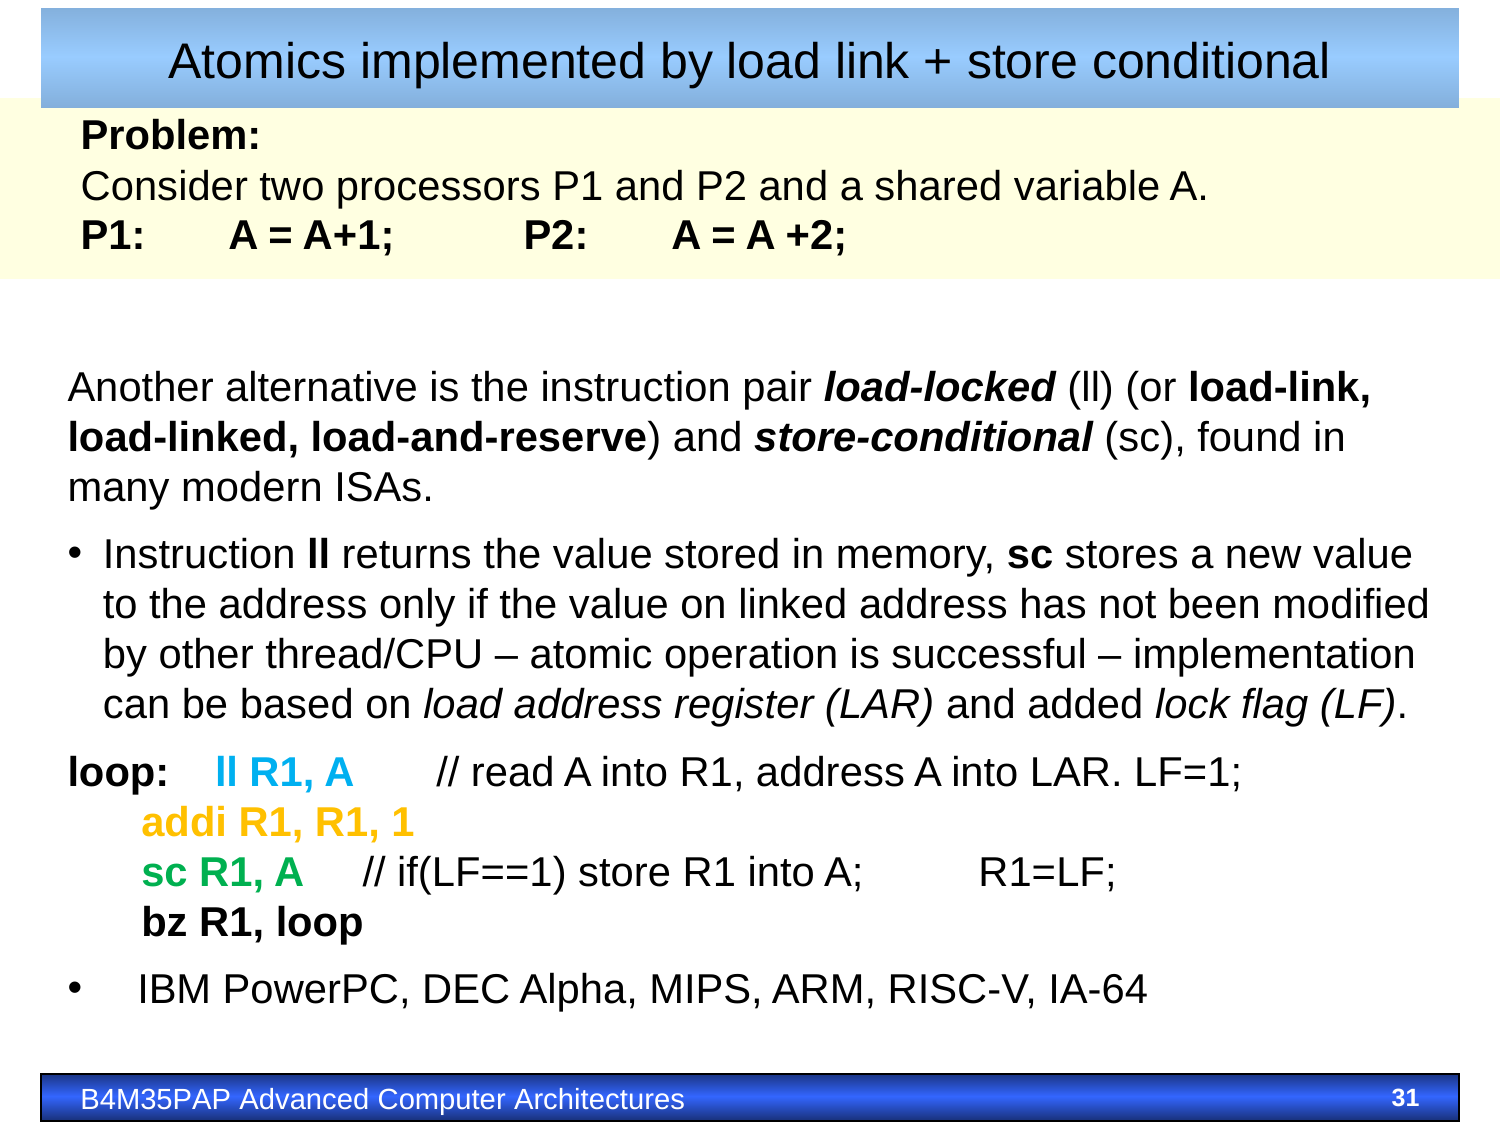

# Atomics implemented by load link + store conditional
Problem:
Consider two processors P1 and P2 and a shared variable A.
P1: 	A = A+1;		P2: 	A = A +2;
Another alternative is the instruction pair load-locked (ll) (or load-link, load-linked, load-and-reserve) and store-conditional (sc), found in many modern ISAs.
Instruction ll returns the value stored in memory, sc stores a new value to the address only if the value on linked address has not been modified by other thread/CPU – atomic operation is successful – implementation can be based on load address register (LAR) and added lock flag (LF).
loop: 	ll R1, A		// read A into R1, address A into LAR. LF=1;
	addi R1, R1, 1
	sc R1, A	// if(LF==1) store R1 into A; R1=LF;
	bz R1, loop
 IBM PowerPC, DEC Alpha, MIPS, ARM, RISC-V, IA-64